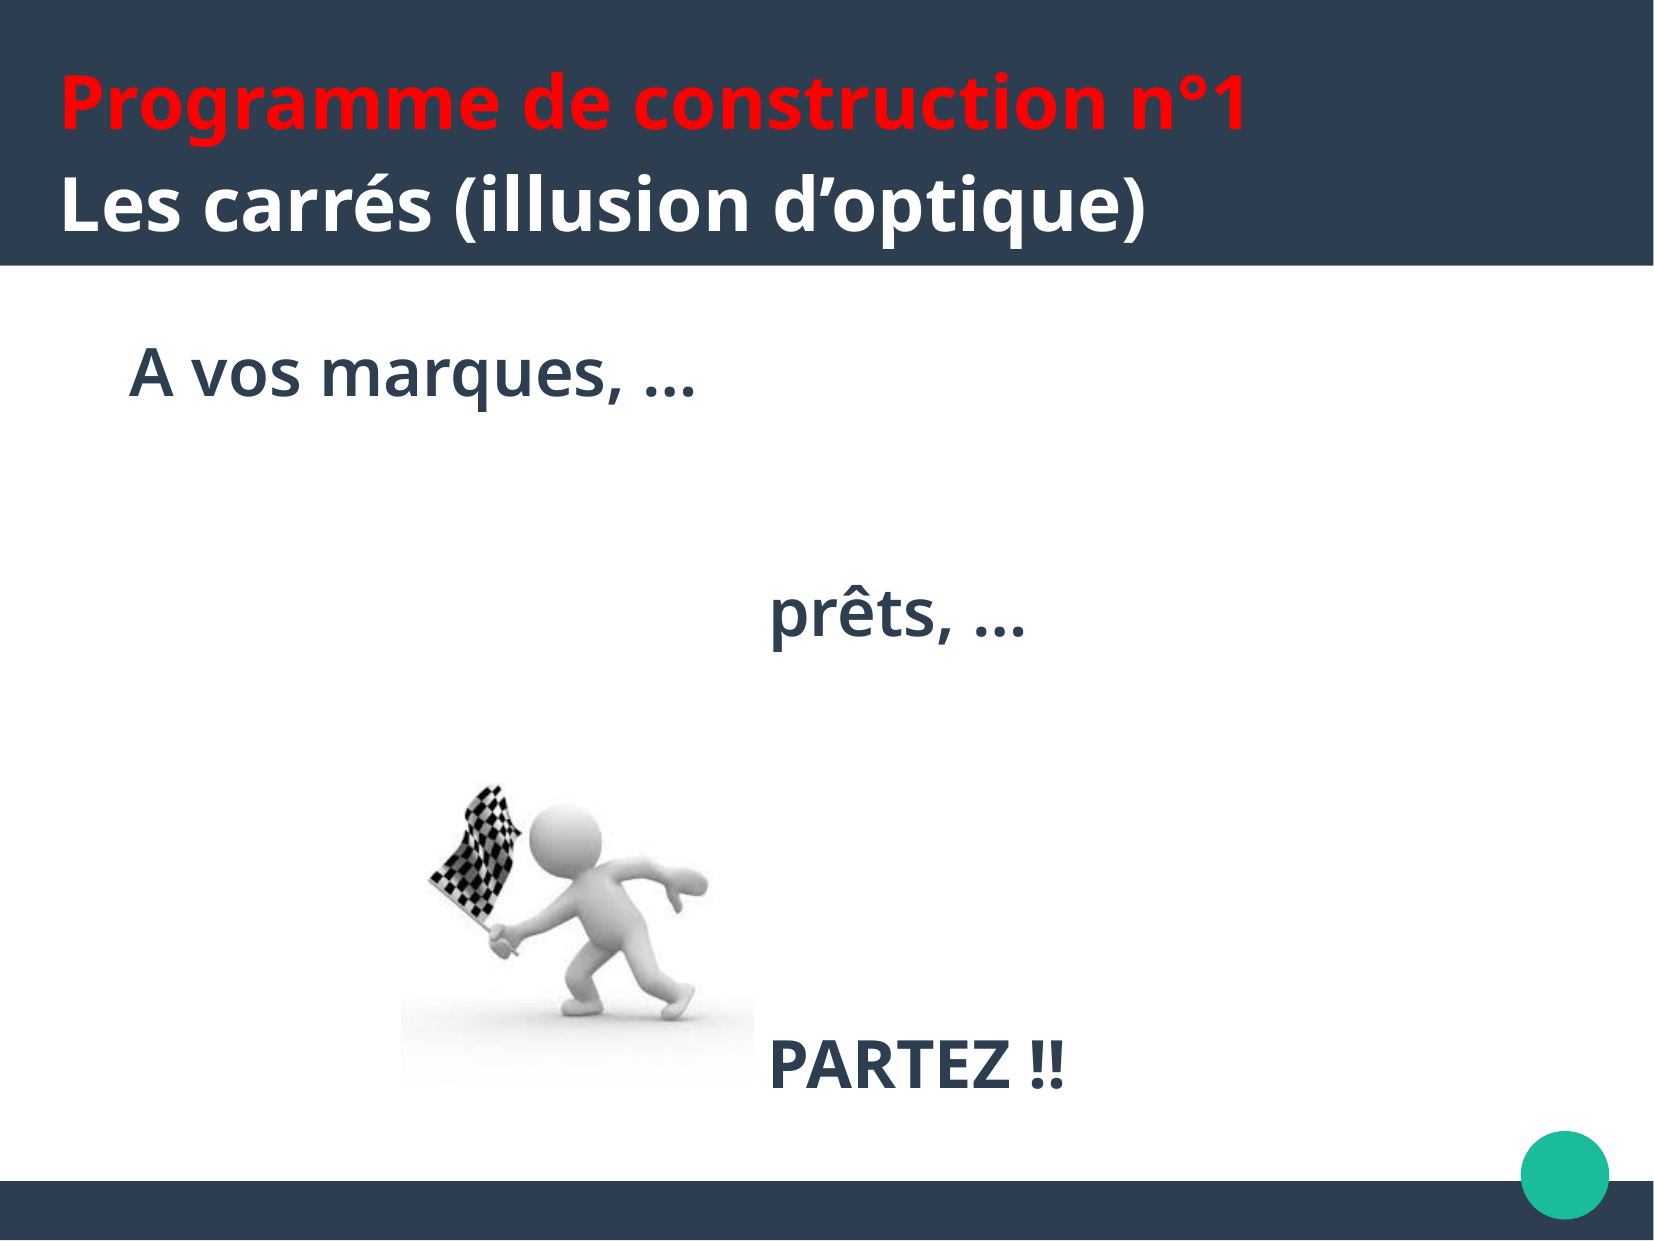

# Programme de construction n°1 Les carrés (illusion d’optique)
A vos marques, …
 prêts, …
 PARTEZ !!